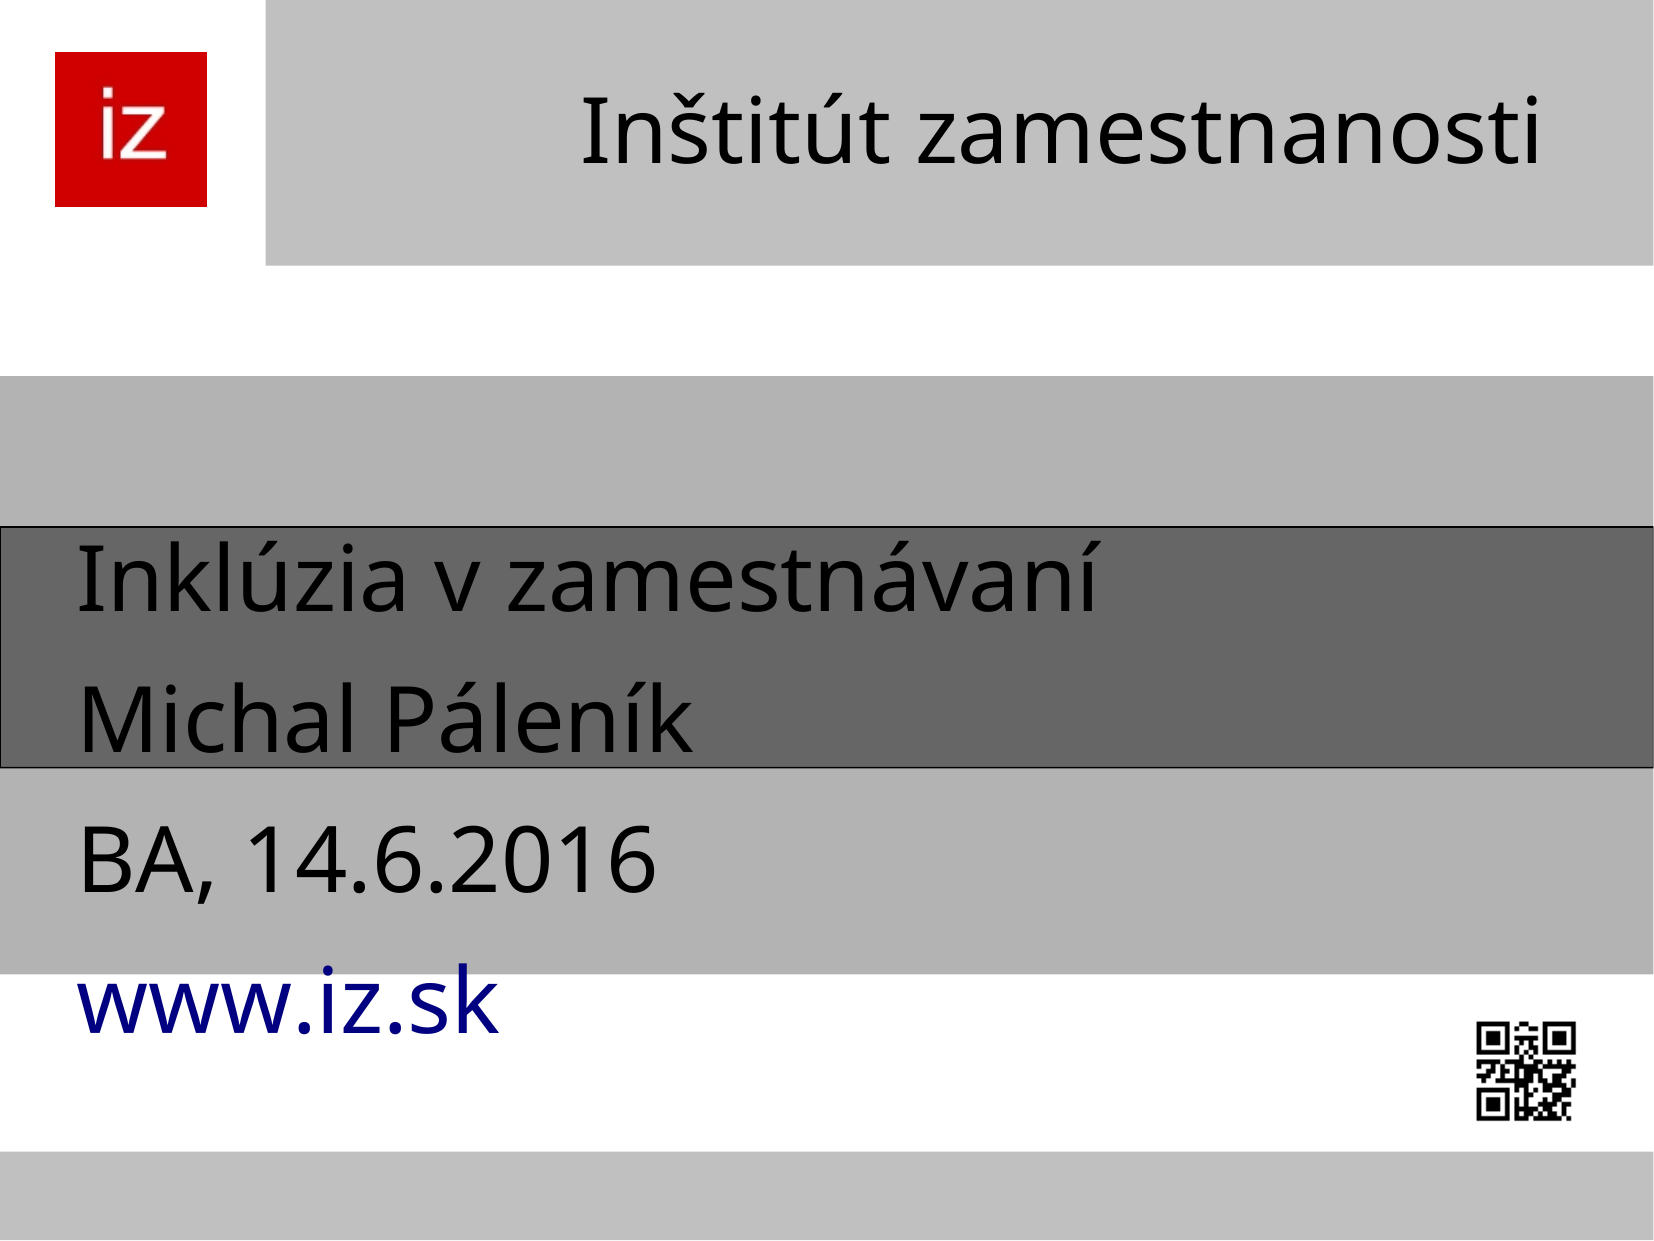

# Inštitút zamestnanosti
Inklúzia v zamestnávaní
Michal Páleník
BA, 14.6.2016
www.iz.sk